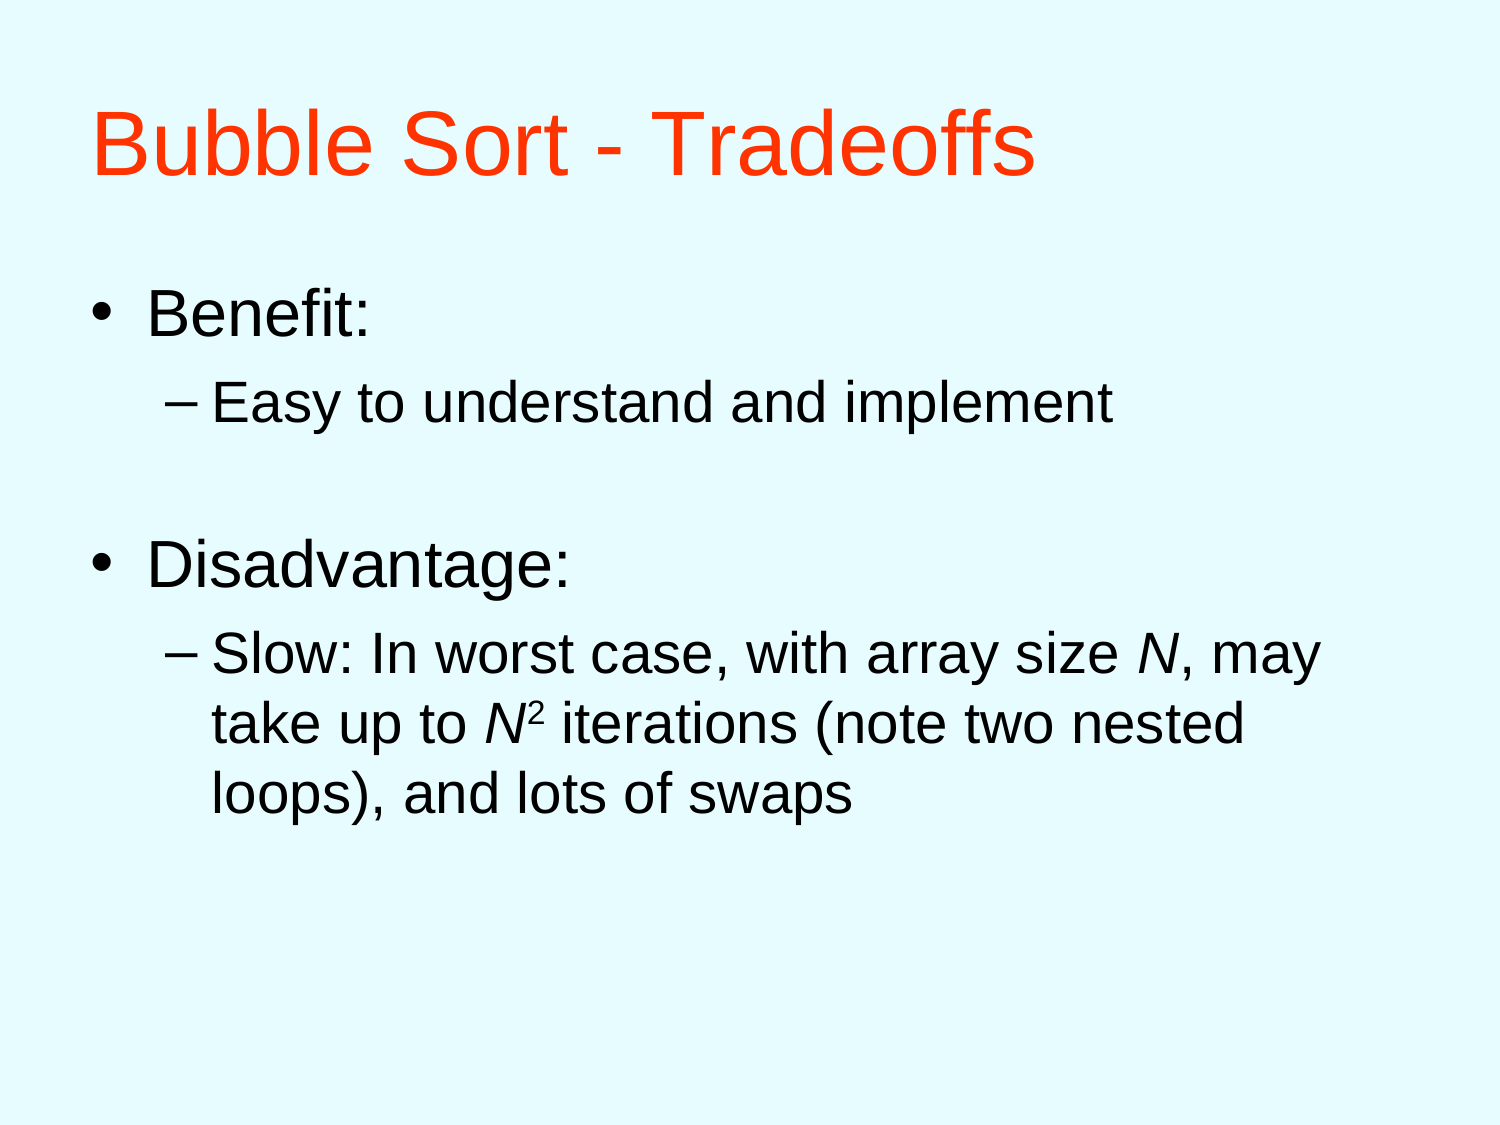

# Bubble Sort - Tradeoffs
Benefit:
Easy to understand and implement
Disadvantage:
Slow: In worst case, with array size N, may take up to N2 iterations (note two nested loops), and lots of swaps